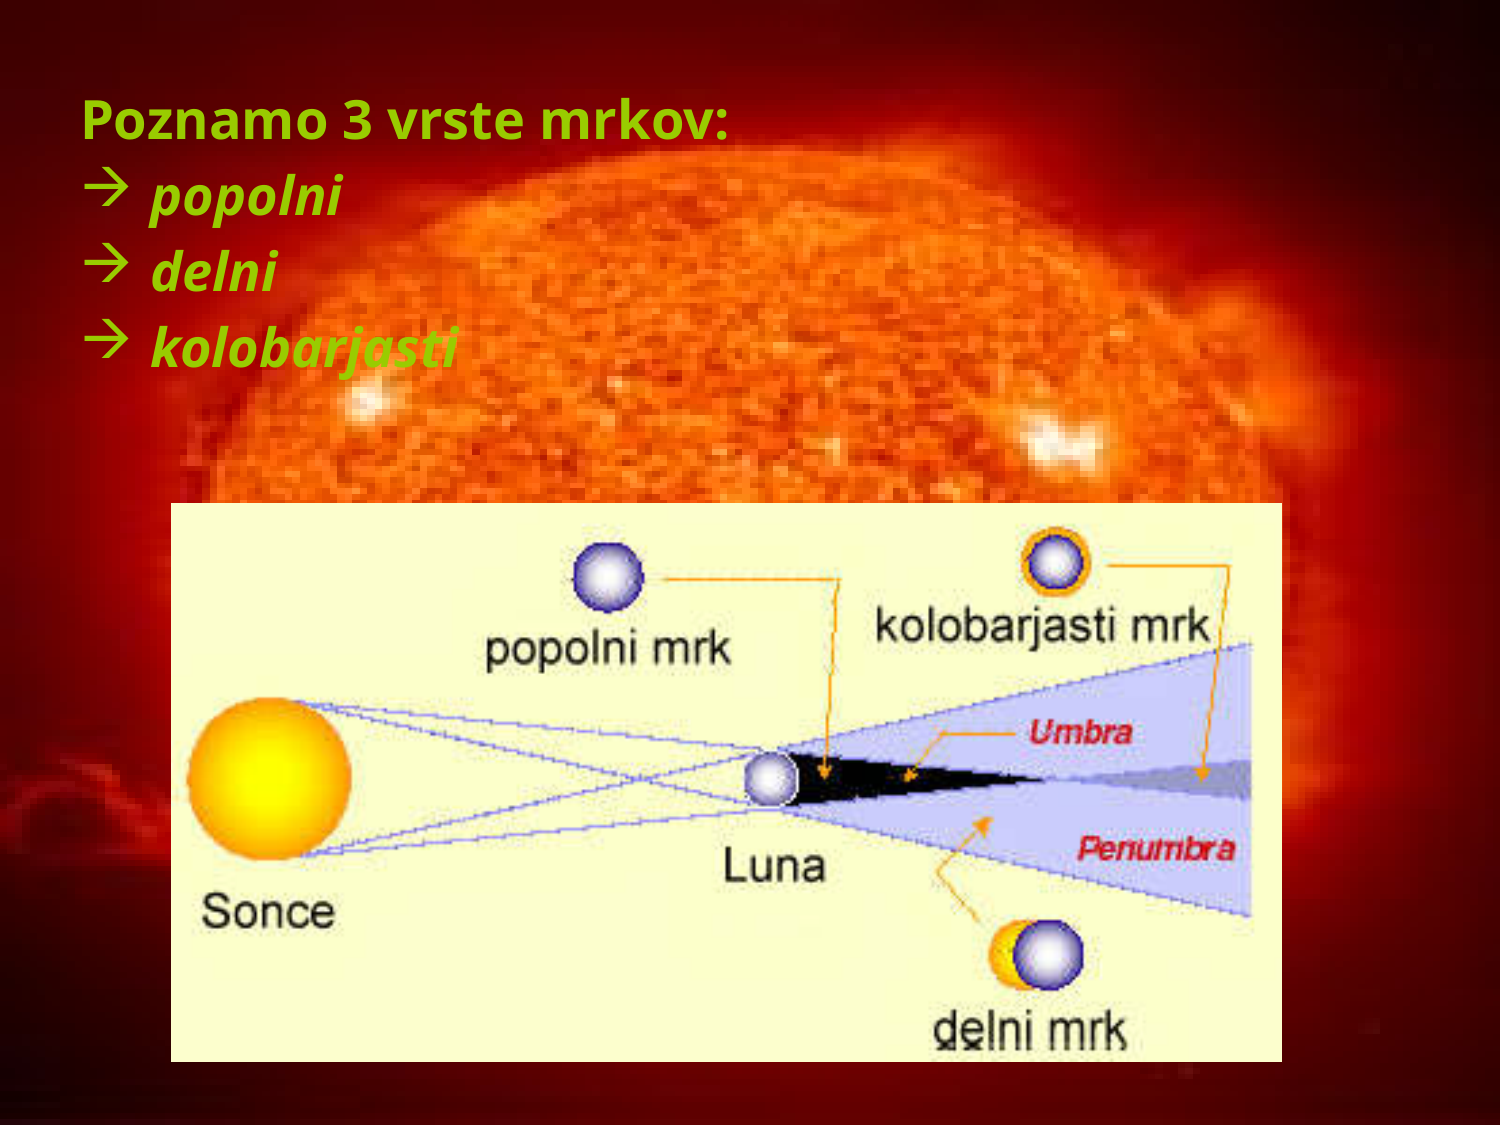

# Poznamo 3 vrste mrkov:
 popolni
 delni
 kolobarjasti